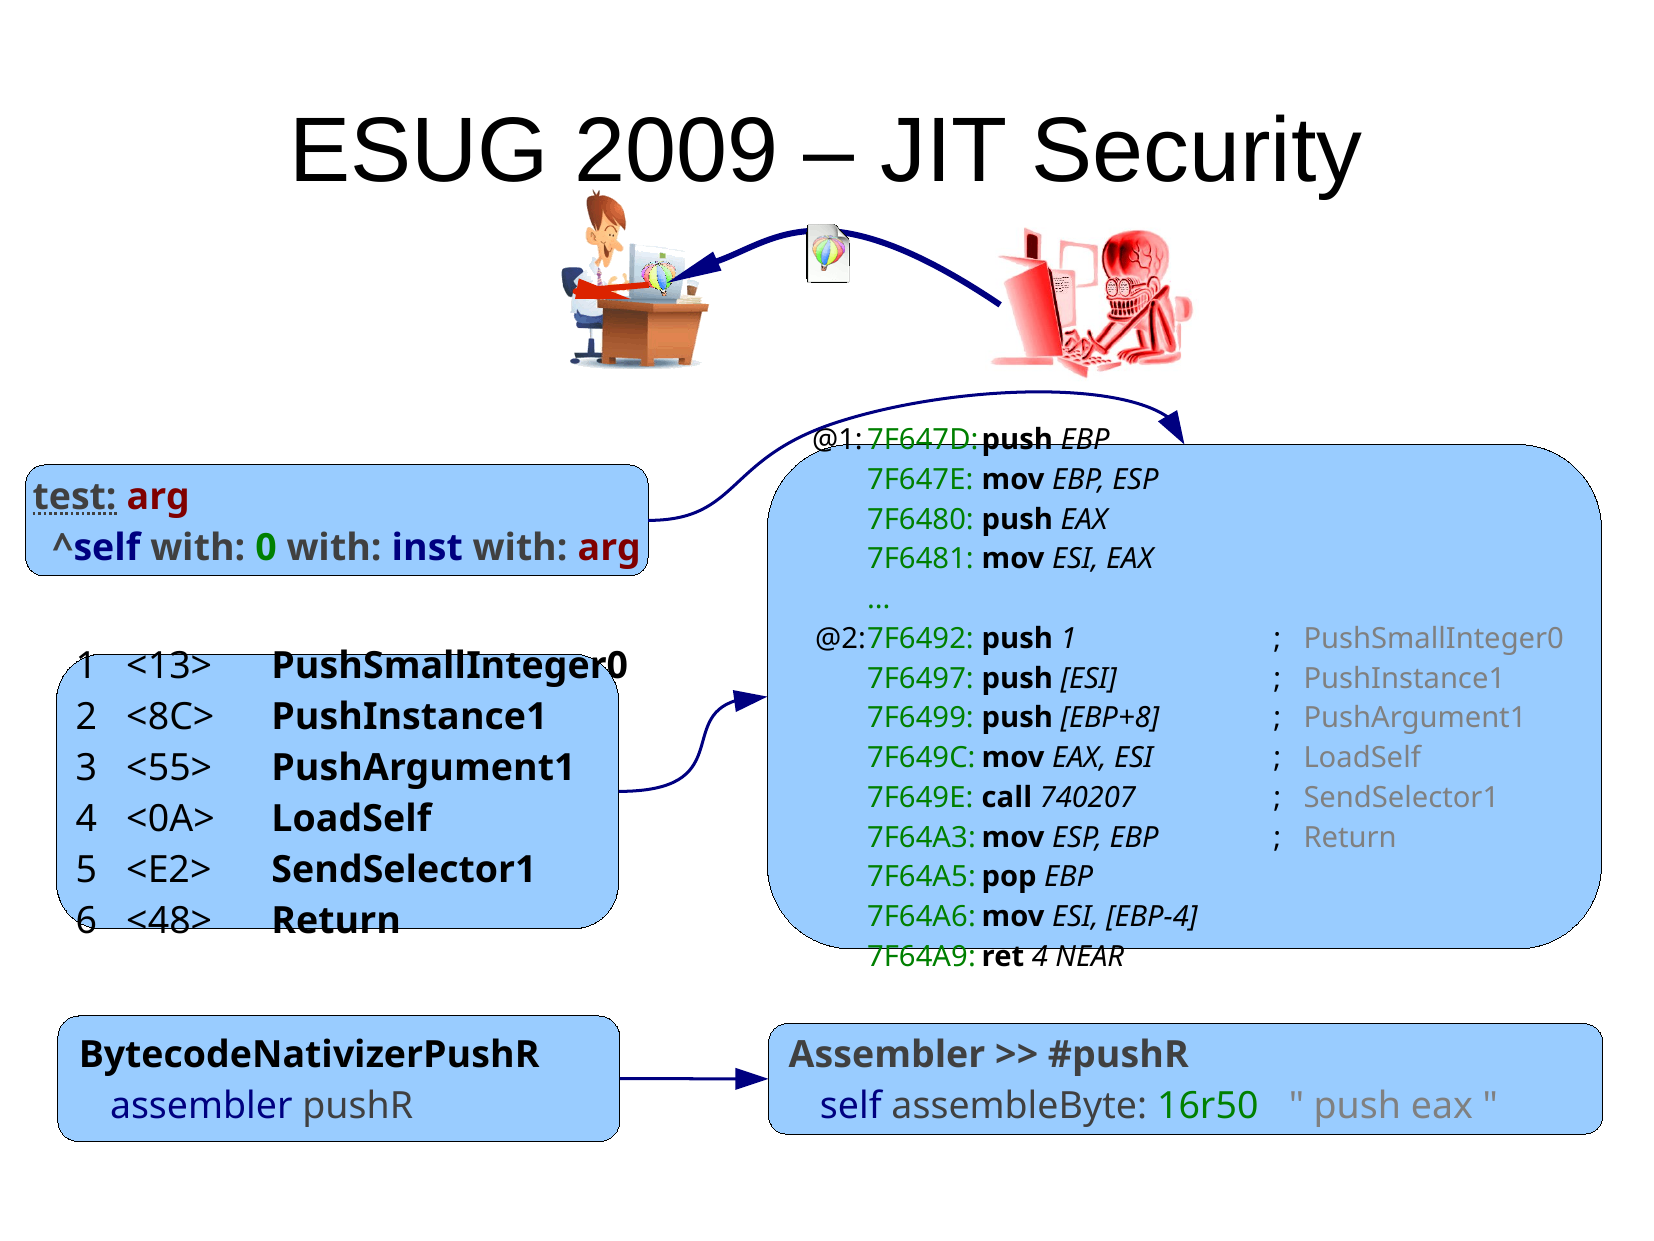

ESUG 2009 – JIT Security
 @1:	7F647D:	push EBP
		7F647E:	mov EBP, ESP
		7F6480:	push EAX
		7F6481:	mov ESI, EAX
		...
	 @2:	7F6492:	push 1	; PushSmallInteger0
		7F6497:	push [ESI]	; PushInstance1
		7F6499:	push [EBP+8]	; PushArgument1
		7F649C:	mov EAX, ESI	; LoadSelf
		7F649E:	call 740207	; SendSelector1
		7F64A3:	mov ESP, EBP	; Return
		7F64A5:	pop EBP
		7F64A6:	mov ESI, [EBP-4]
		7F64A9:	ret 4 NEAR
test: arg
 ^self with: 0 with: inst with: arg
 1 <13>	PushSmallInteger0
 2 <8C> 	PushInstance1
 3 <55> 	PushArgument1
 4 <0A> 	LoadSelf
 5 <E2> 	SendSelector1
 6 <48> 	Return
BytecodeNativizerPushR
	assembler pushR
Assembler >> #pushR
	self assembleByte: 16r50	" push eax "